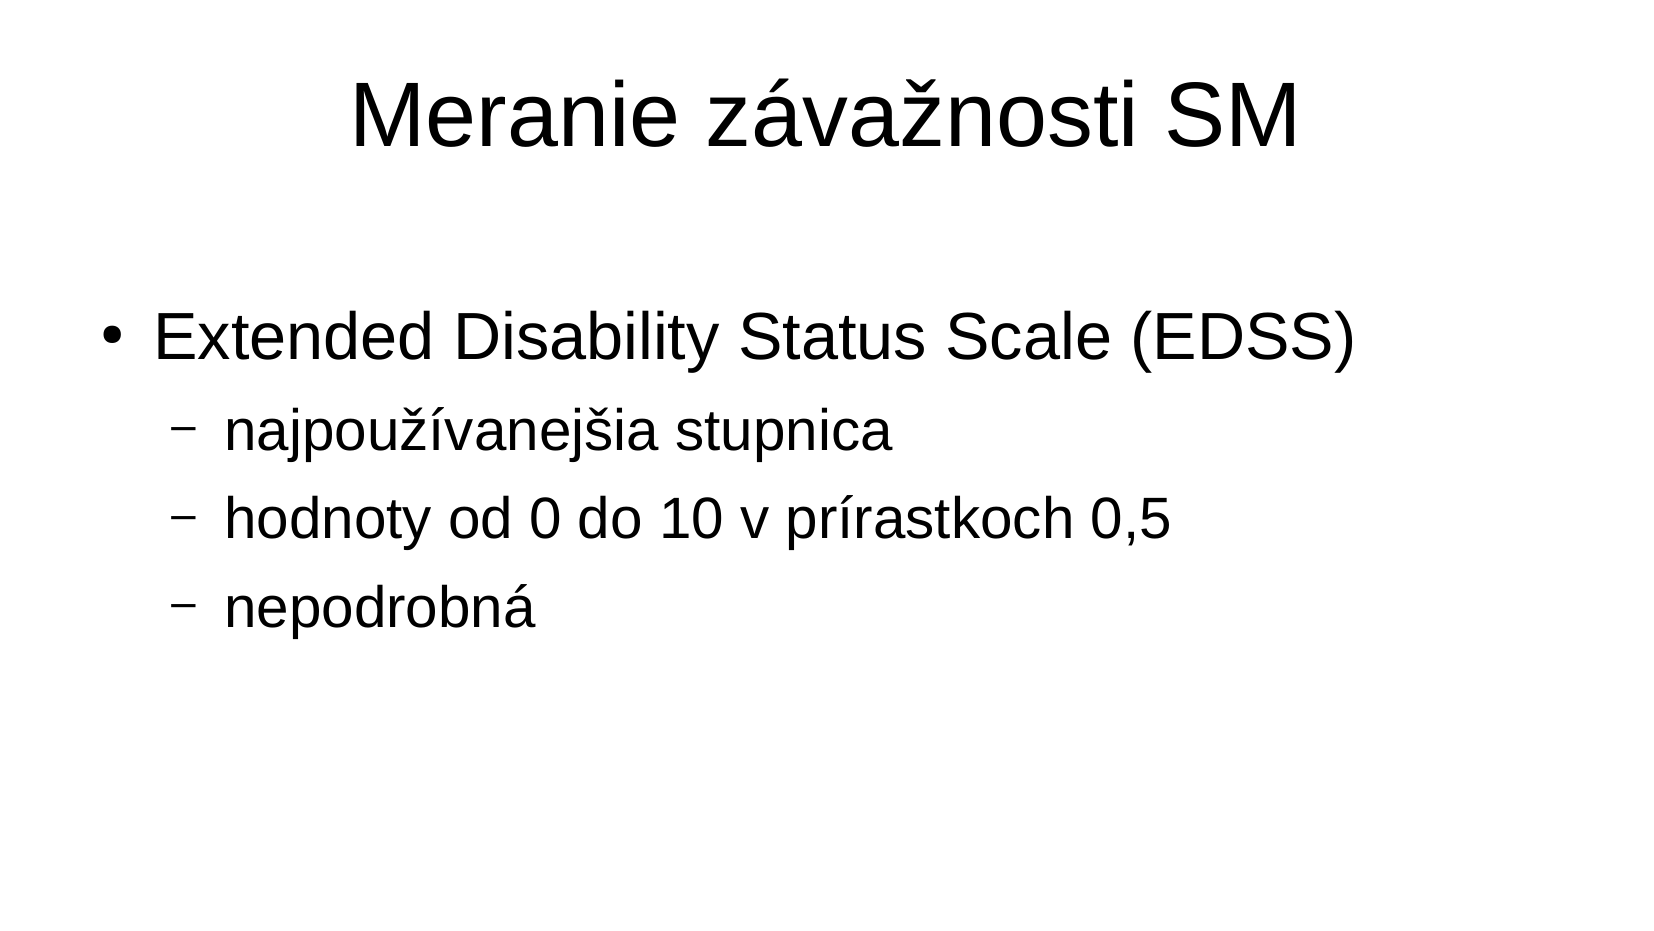

# Meranie závažnosti SM
Extended Disability Status Scale (EDSS)
najpoužívanejšia stupnica
hodnoty od 0 do 10 v prírastkoch 0,5
nepodrobná